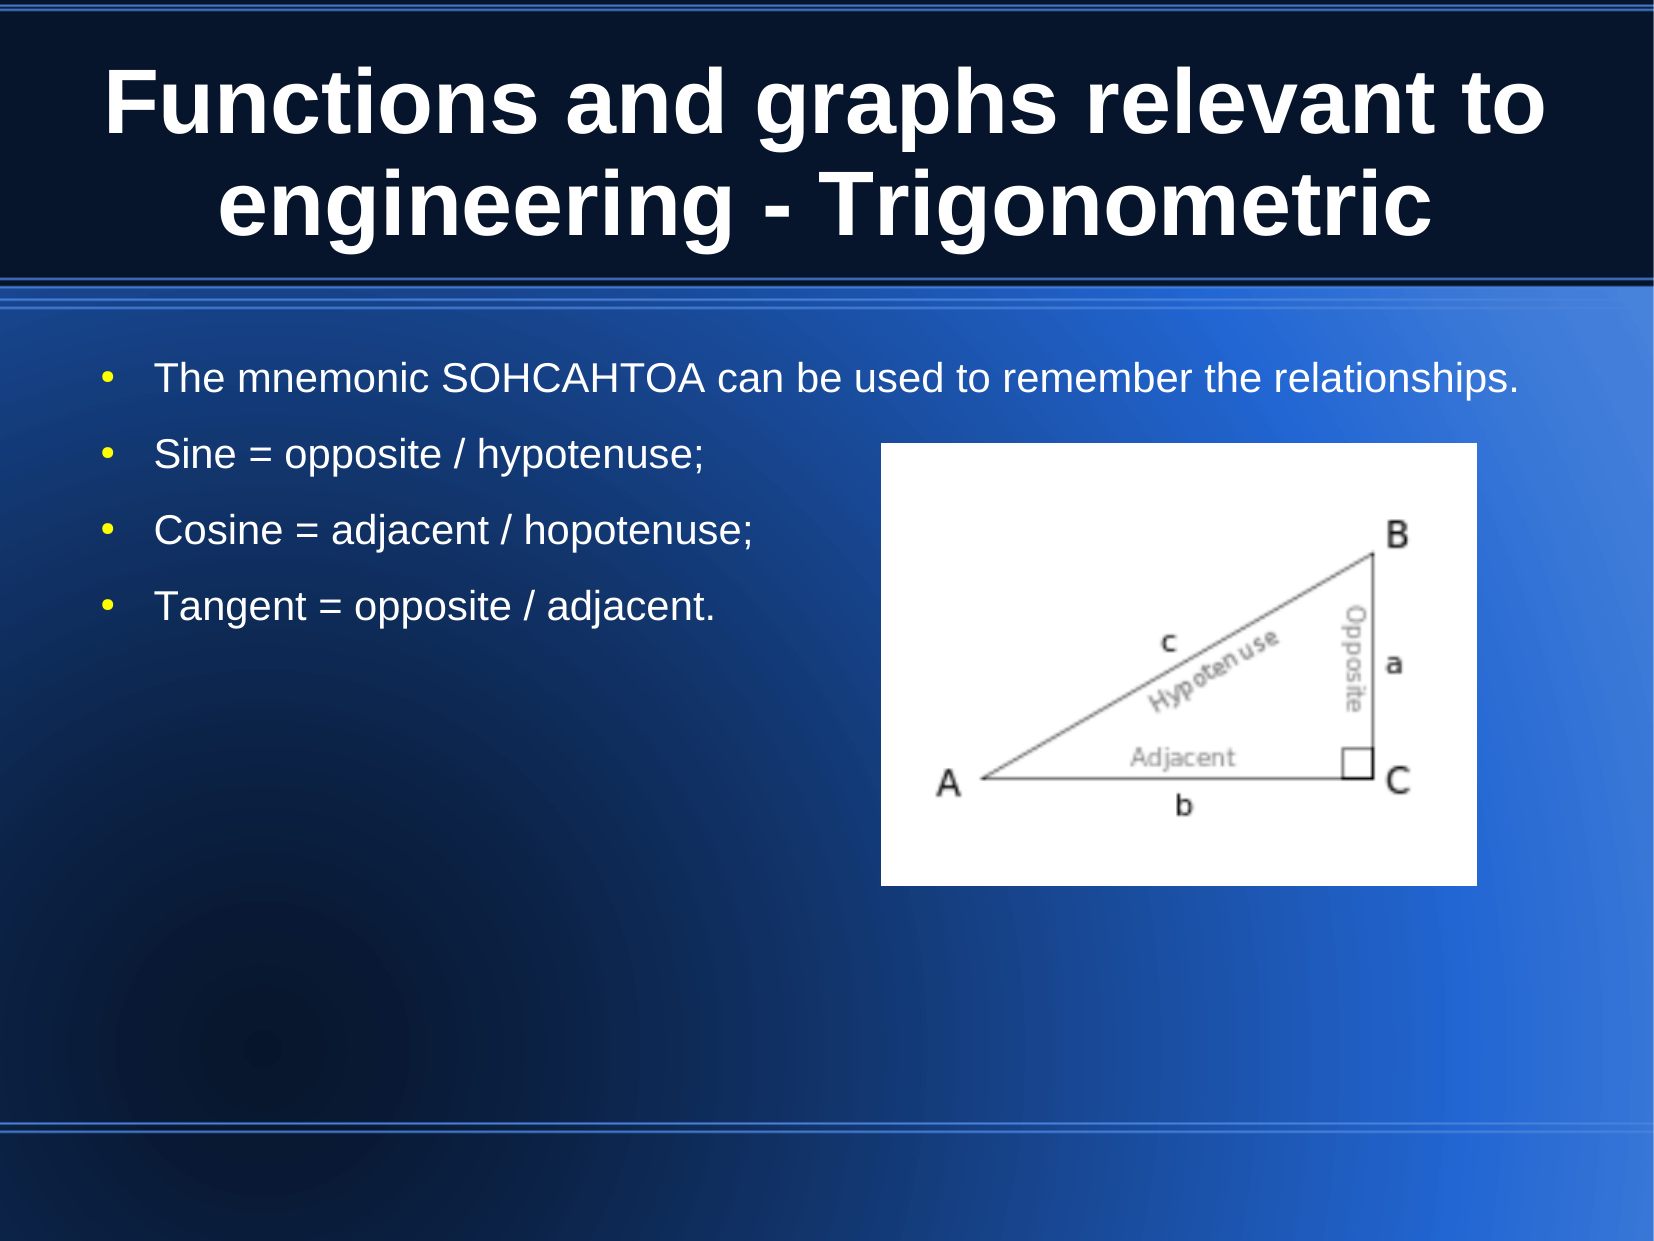

# Functions and graphs relevant to engineering - Trigonometric
The mnemonic SOHCAHTOA can be used to remember the relationships.
Sine = opposite / hypotenuse;
Cosine = adjacent / hopotenuse;
Tangent = opposite / adjacent.